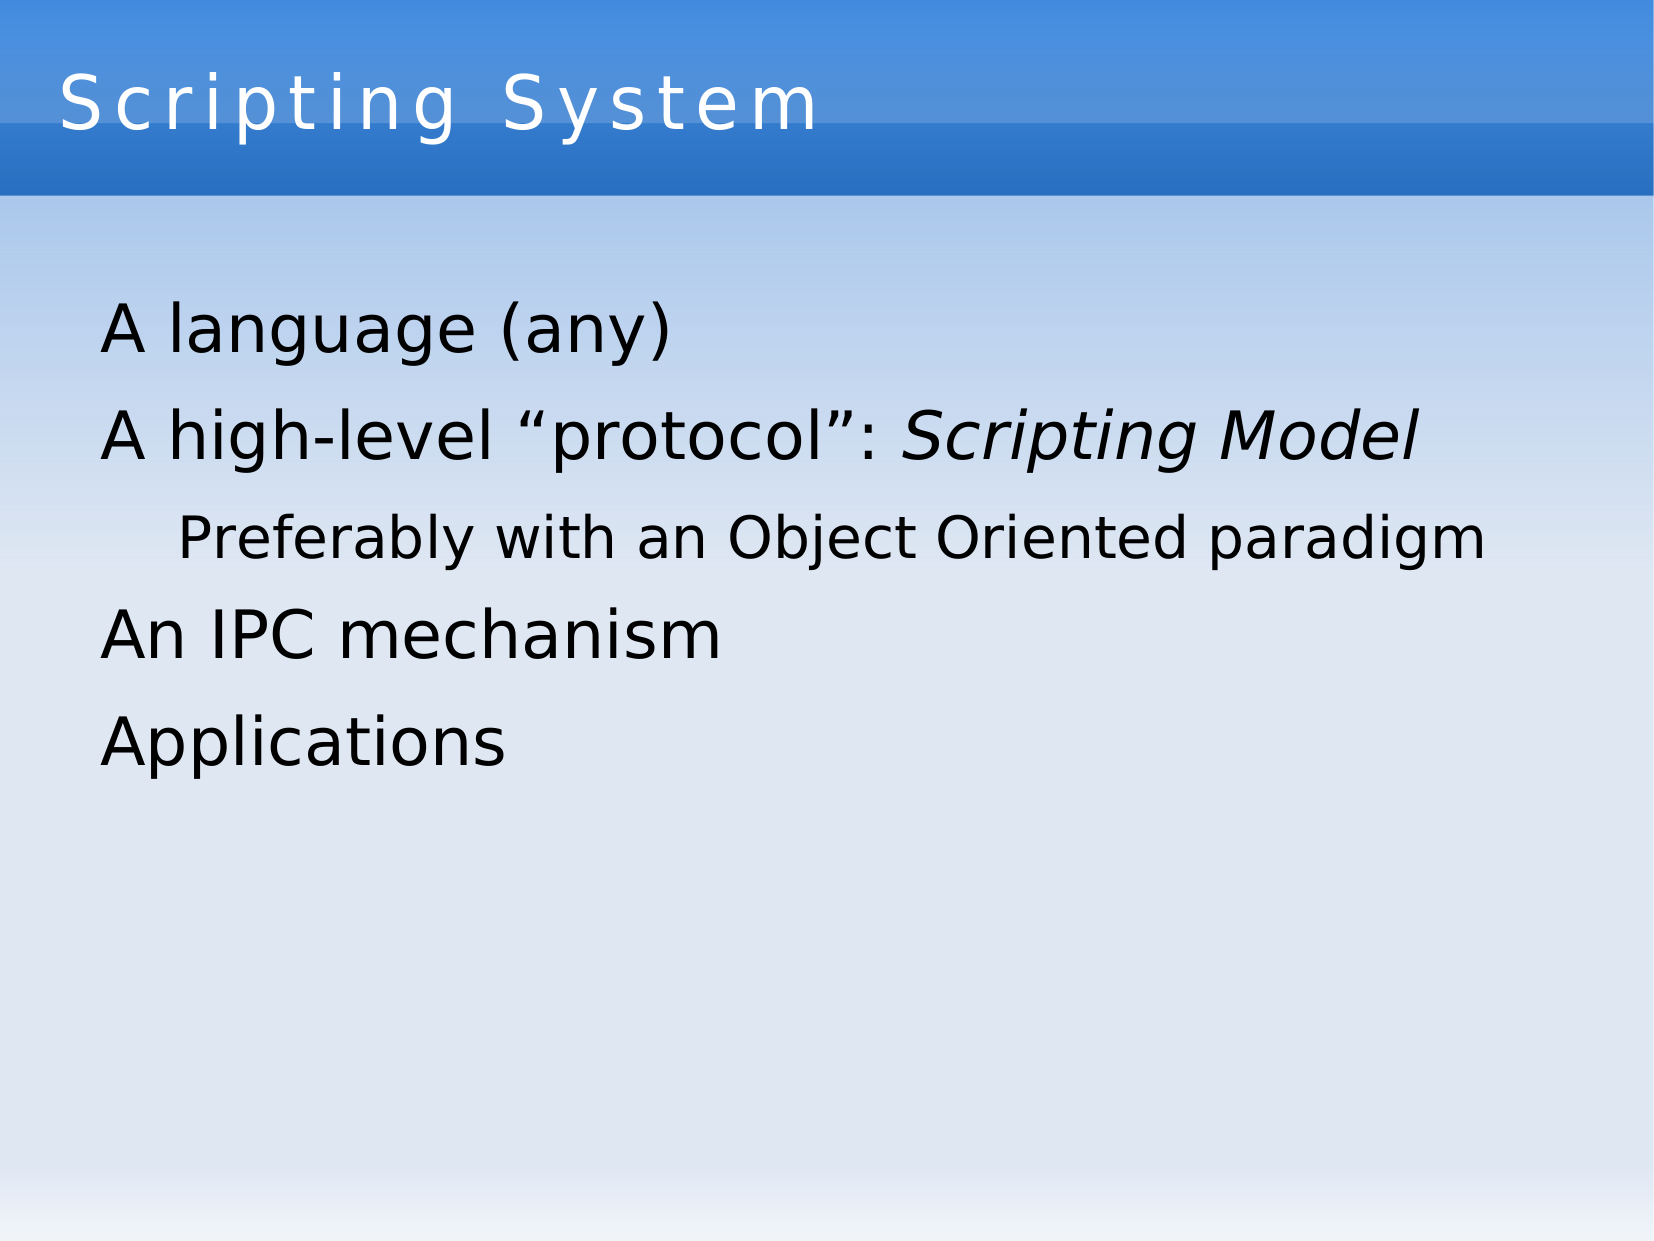

# Scripting System
A language (any)
A high-level “protocol”: Scripting Model
Preferably with an Object Oriented paradigm
An IPC mechanism
Applications